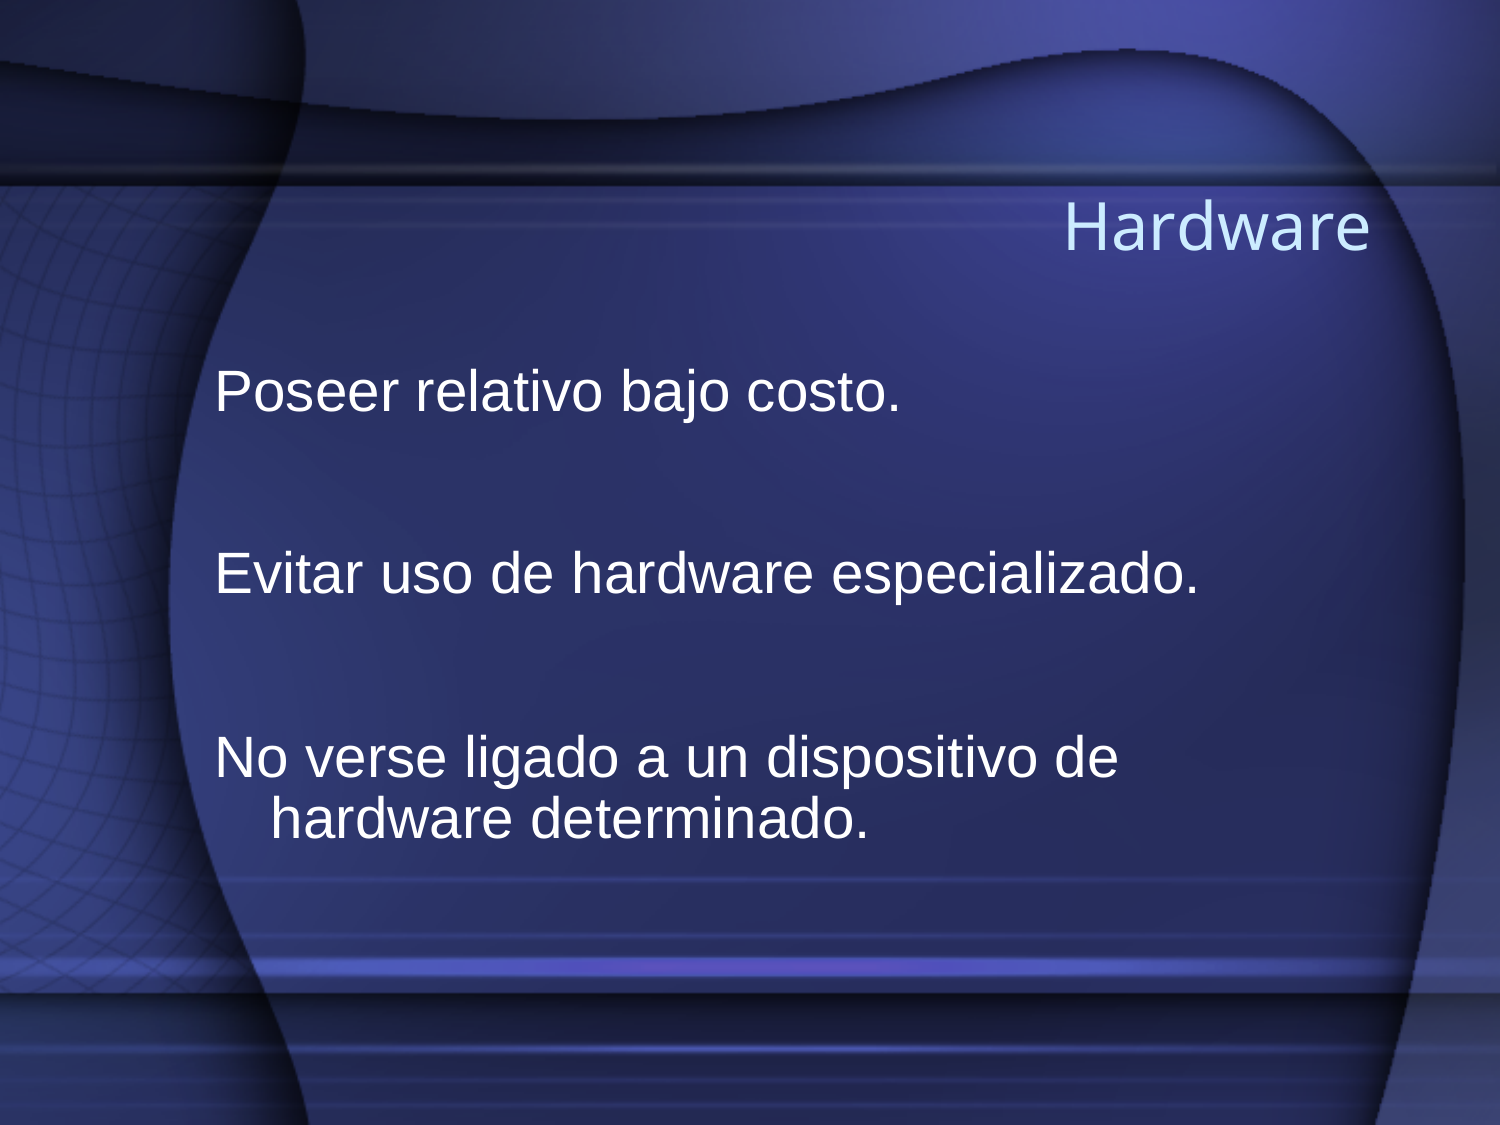

# Hardware
Poseer relativo bajo costo.
Evitar uso de hardware especializado.
No verse ligado a un dispositivo de hardware determinado.